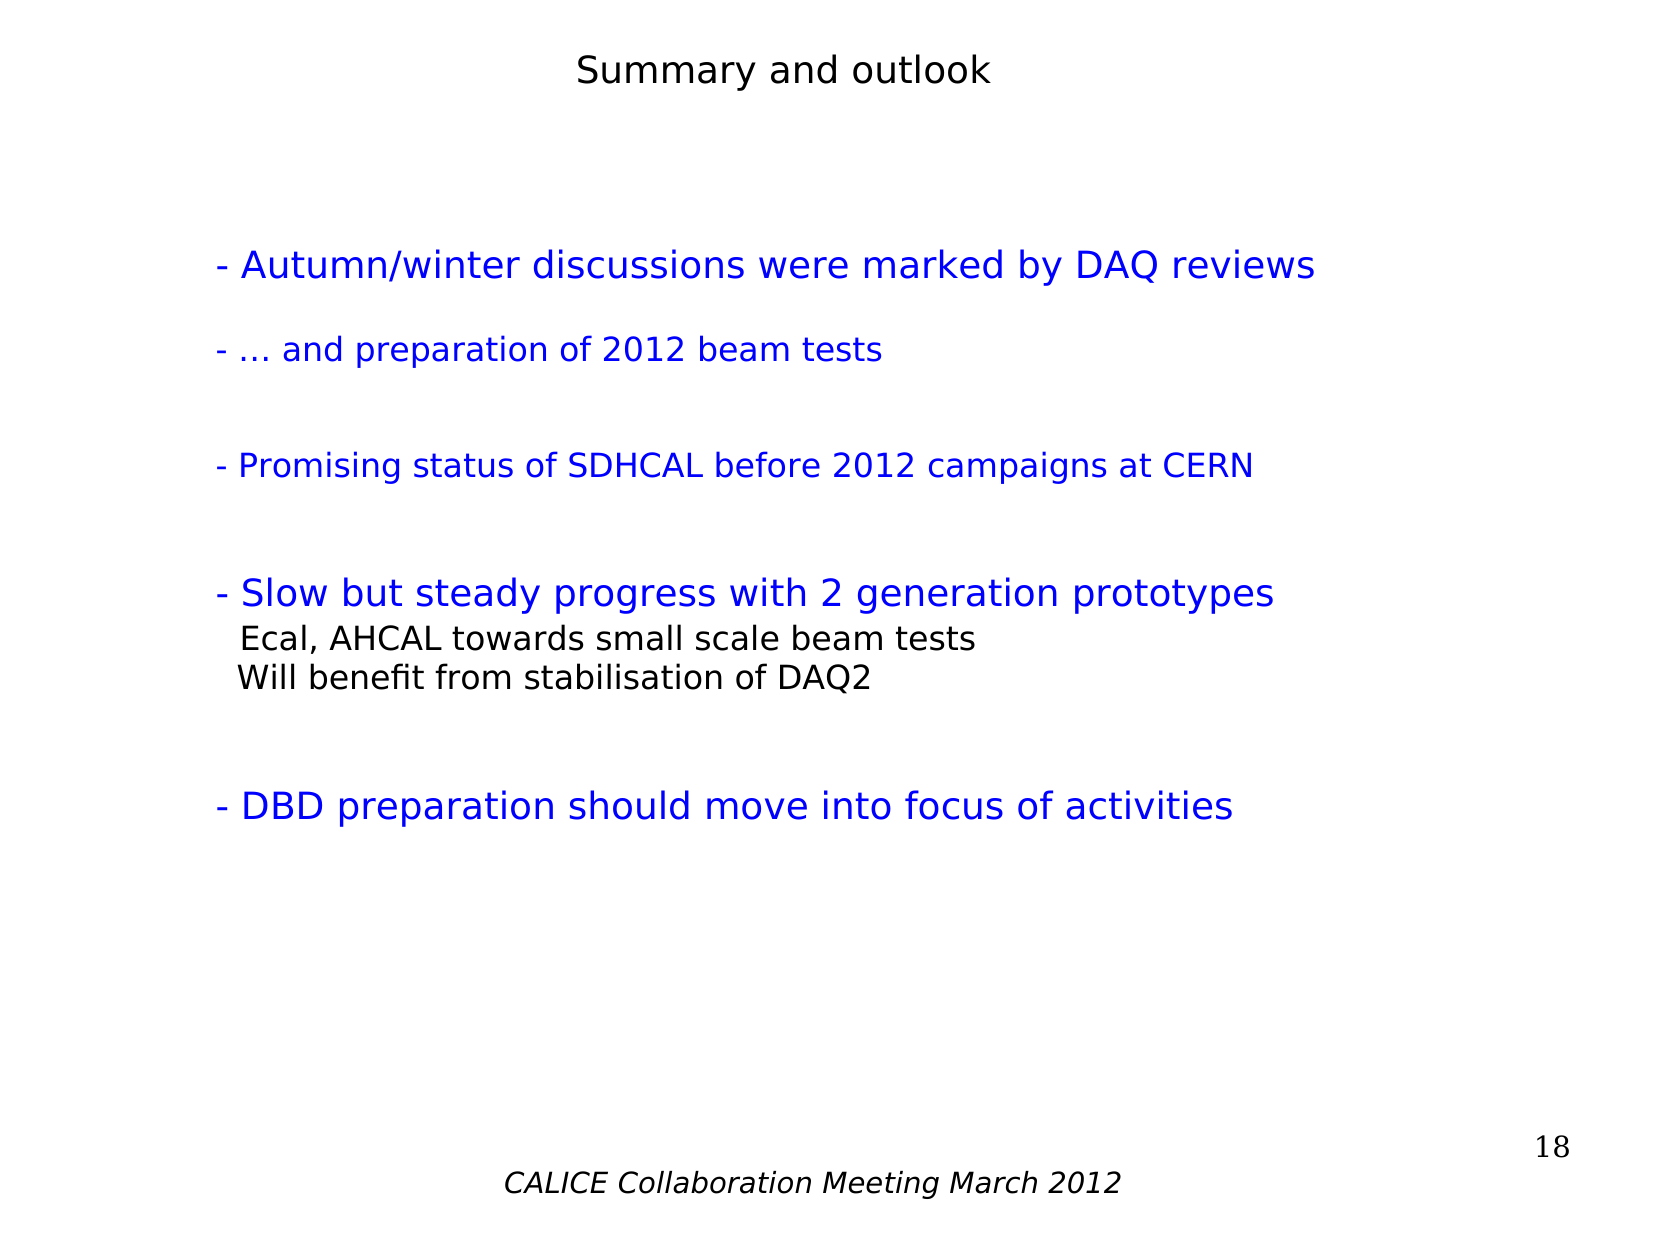

Summary and outlook
- Autumn/winter discussions were marked by DAQ reviews
- … and preparation of 2012 beam tests
- Promising status of SDHCAL before 2012 campaigns at CERN
- Slow but steady progress with 2 generation prototypes
 Ecal, AHCAL towards small scale beam tests
 Will benefit from stabilisation of DAQ2
- DBD preparation should move into focus of activities
18